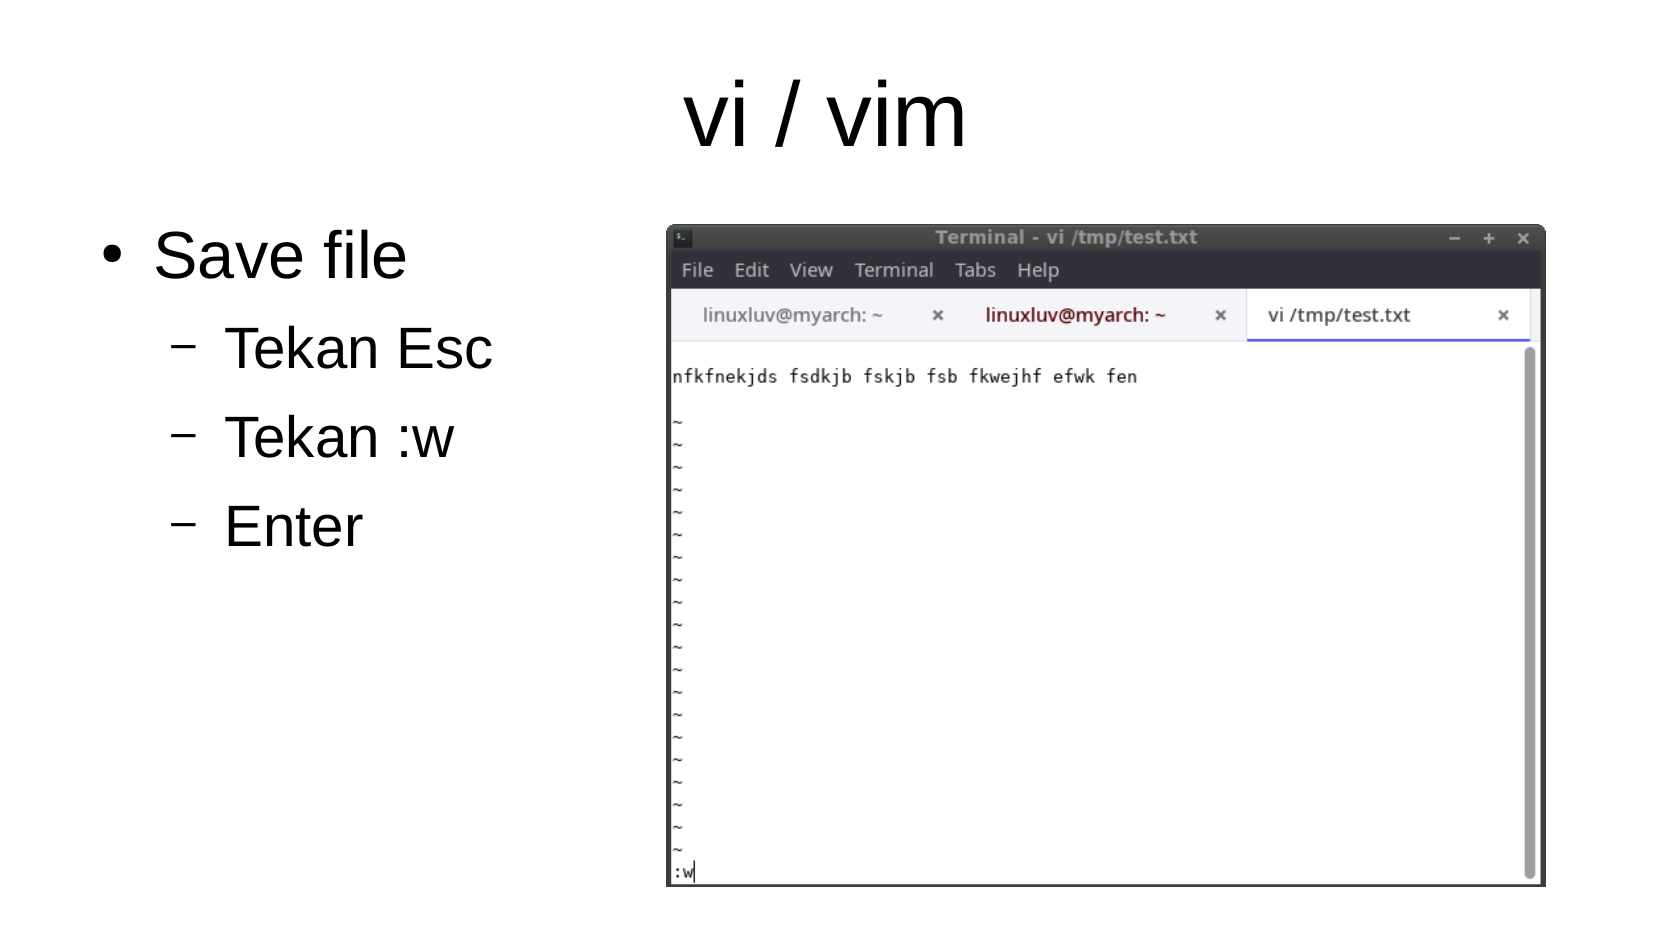

# vi / vim
Save file
Tekan Esc
Tekan :w
Enter